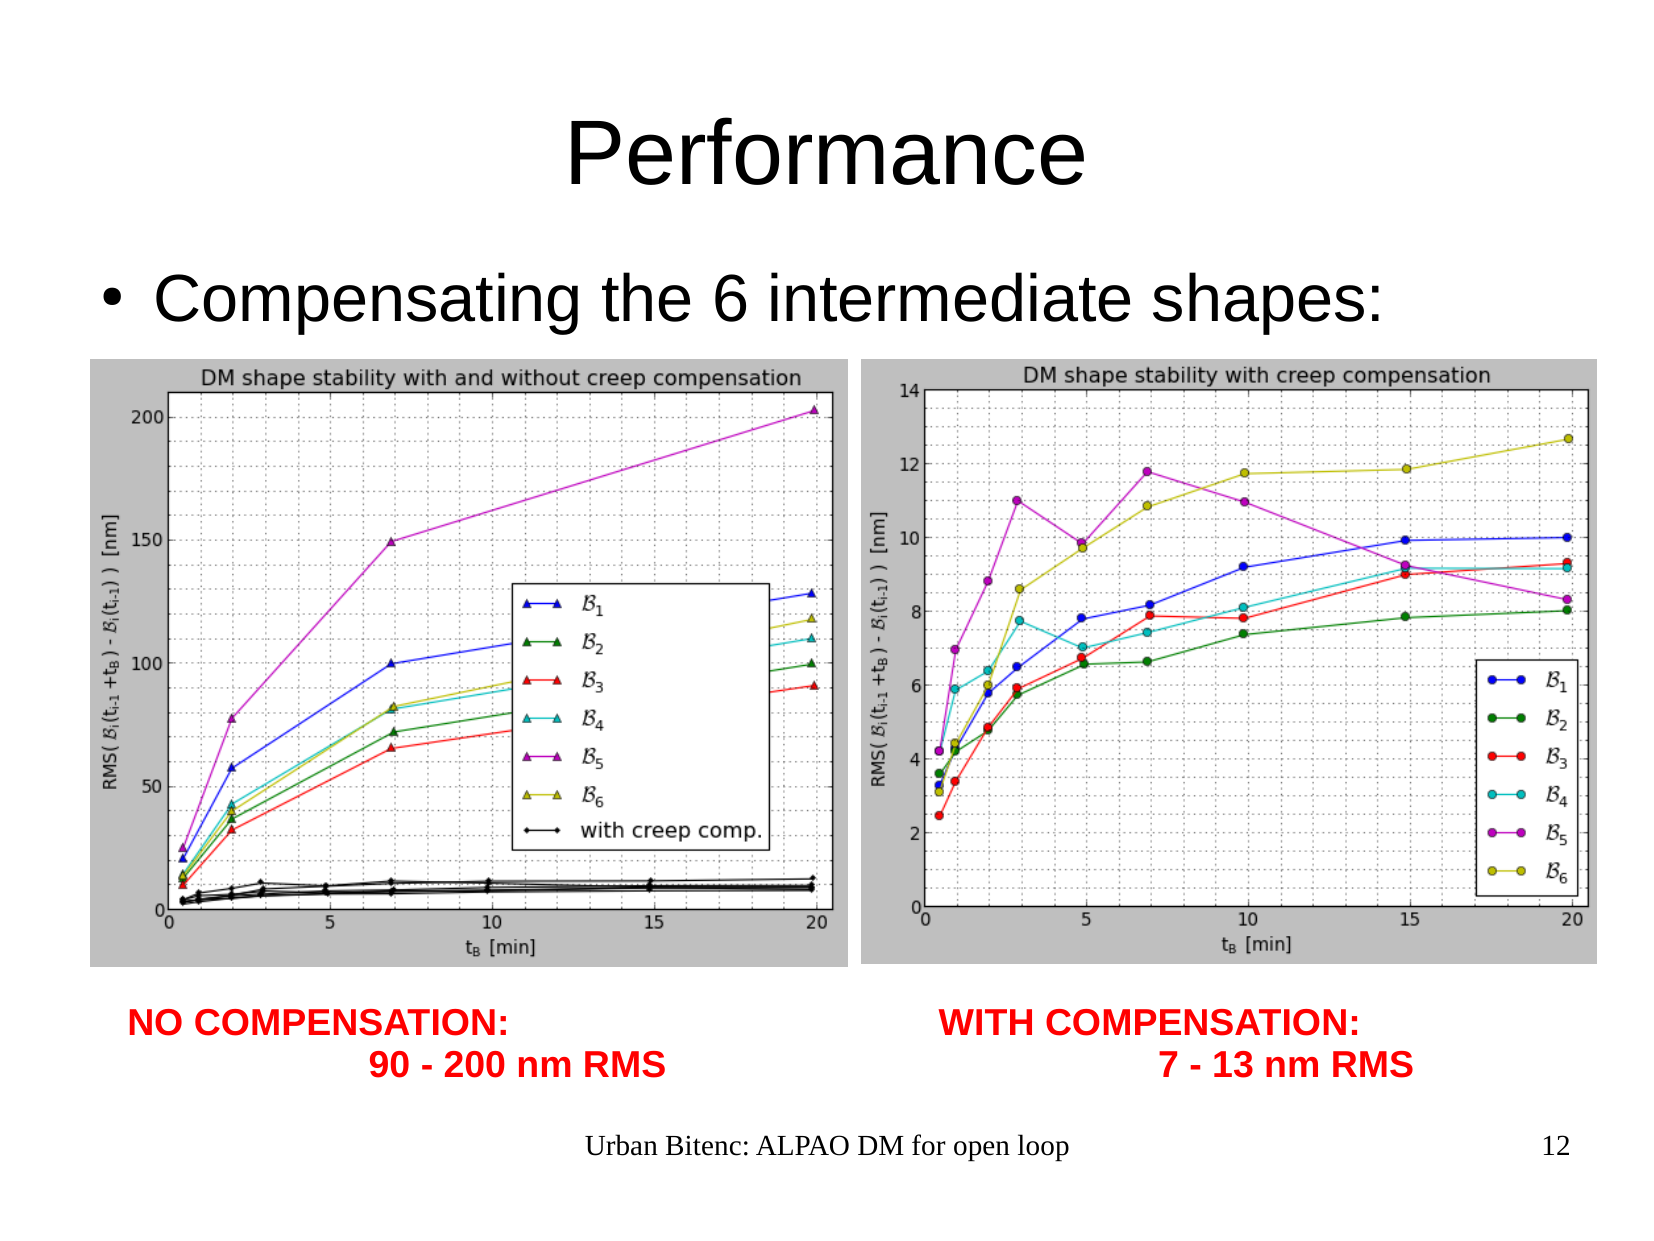

# Performance
Compensating the 6 intermediate shapes:
NO COMPENSATION: WITH COMPENSATION:
 90 - 200 nm RMS 7 - 13 nm RMS
Urban Bitenc: ALPAO DM for open loop
12